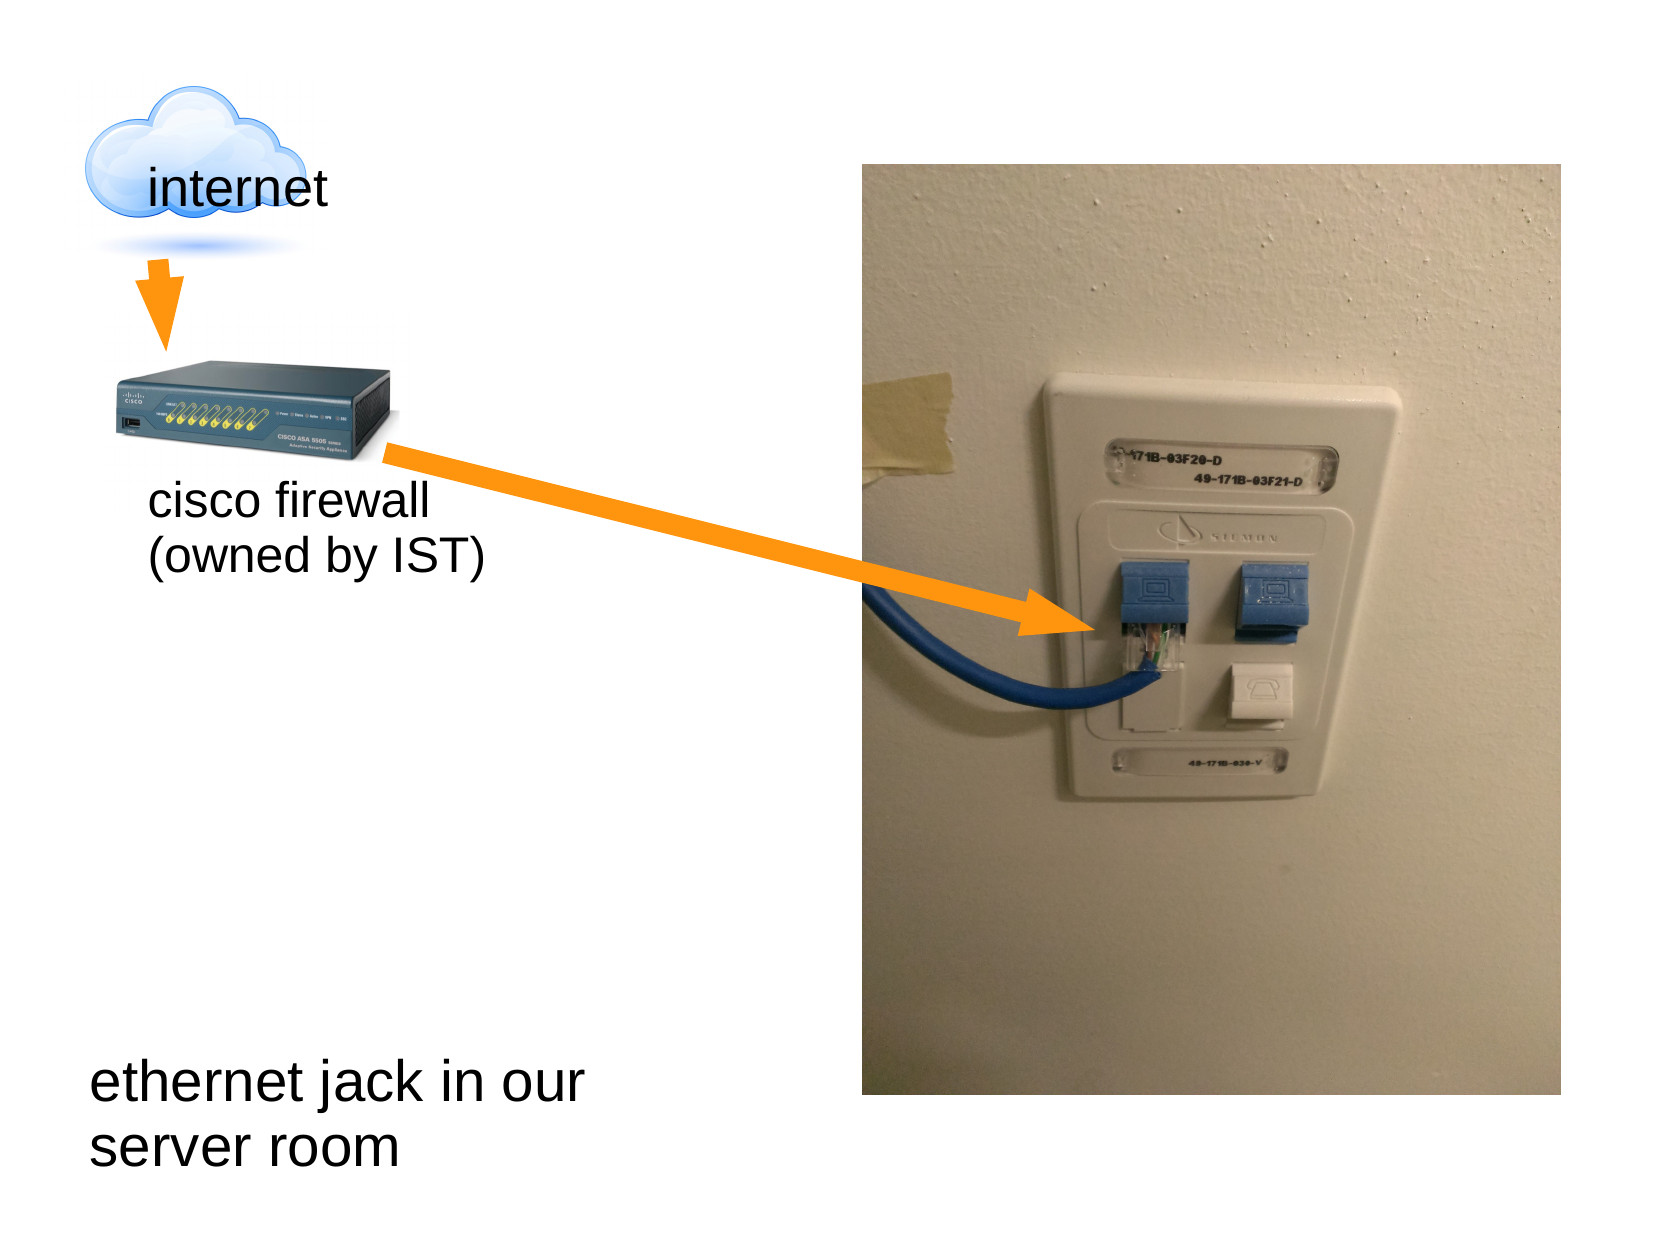

internet
cisco firewall
(owned by IST)
ethernet jack in our server room